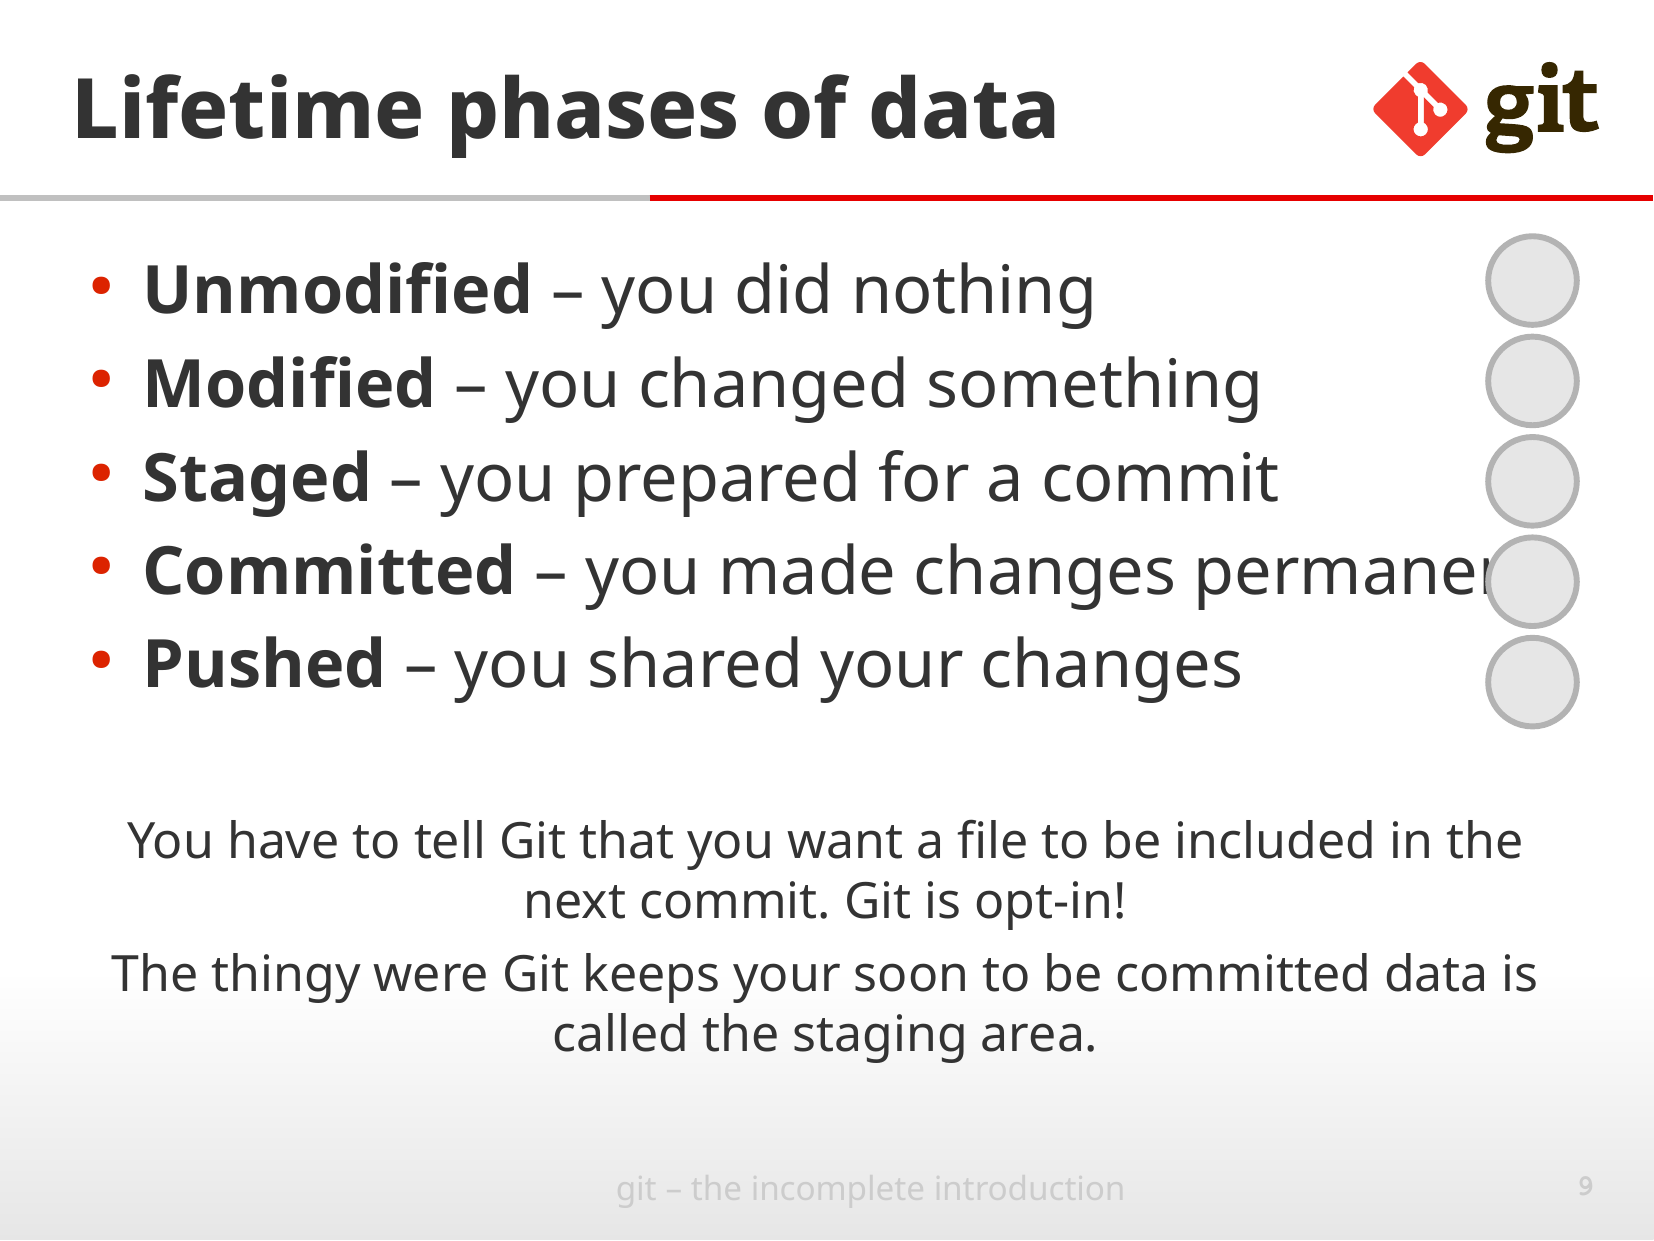

# Lifetime phases of data
Unmodified – you did nothing
Modified – you changed something
Staged – you prepared for a commit
Committed – you made changes permanent
Pushed – you shared your changes
You have to tell Git that you want a file to be included in the next commit. Git is opt-in!
The thingy were Git keeps your soon to be committed data is called the staging area.
9